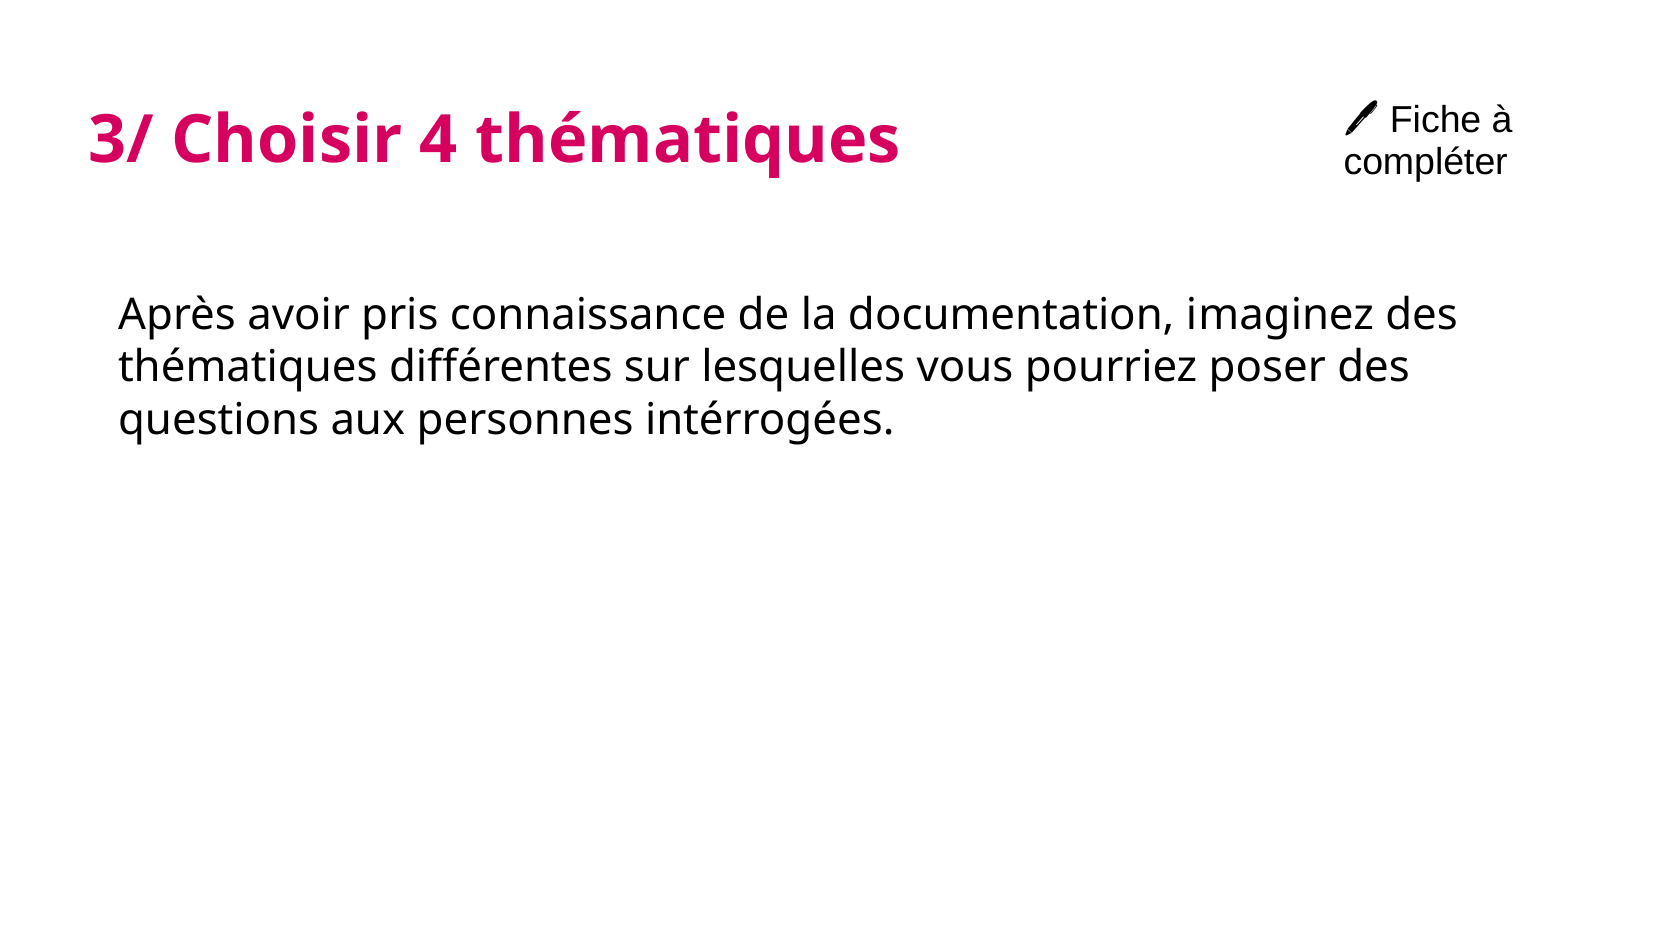

# 3/ Choisir 4 thématiques
🖊 ️Fiche à compléter
Après avoir pris connaissance de la documentation, imaginez des thématiques différentes sur lesquelles vous pourriez poser des questions aux personnes intérrogées.